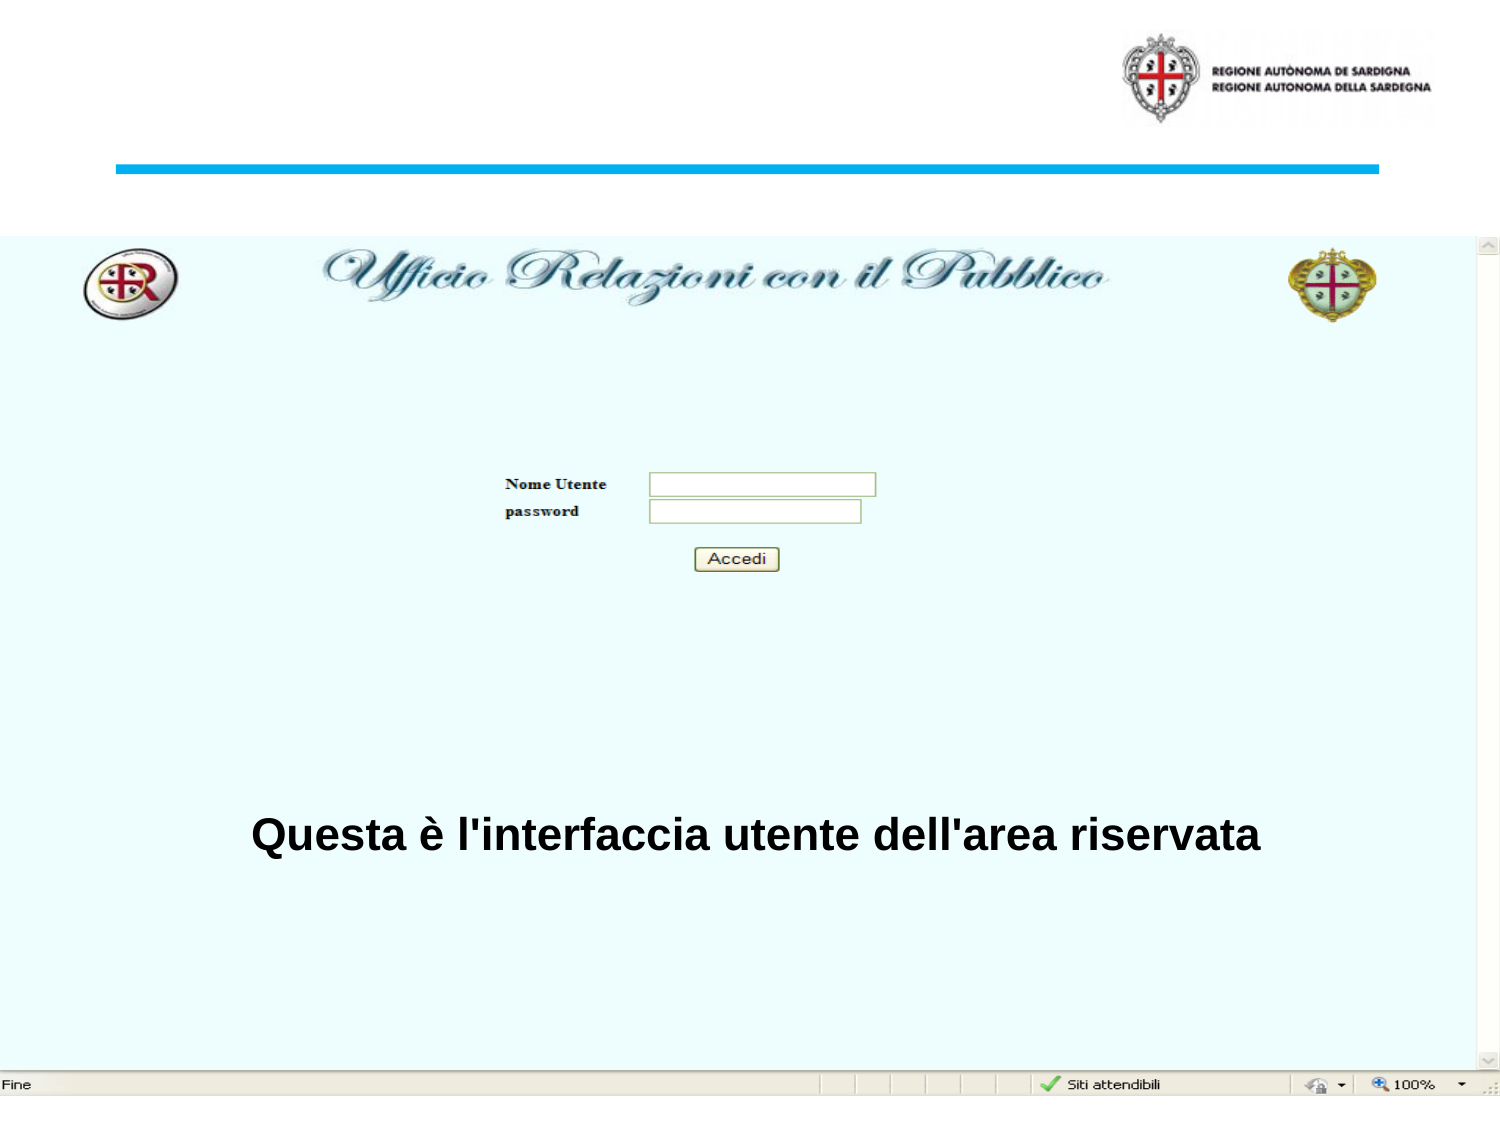

Questa è l'interfaccia utente dell'area riservata
5